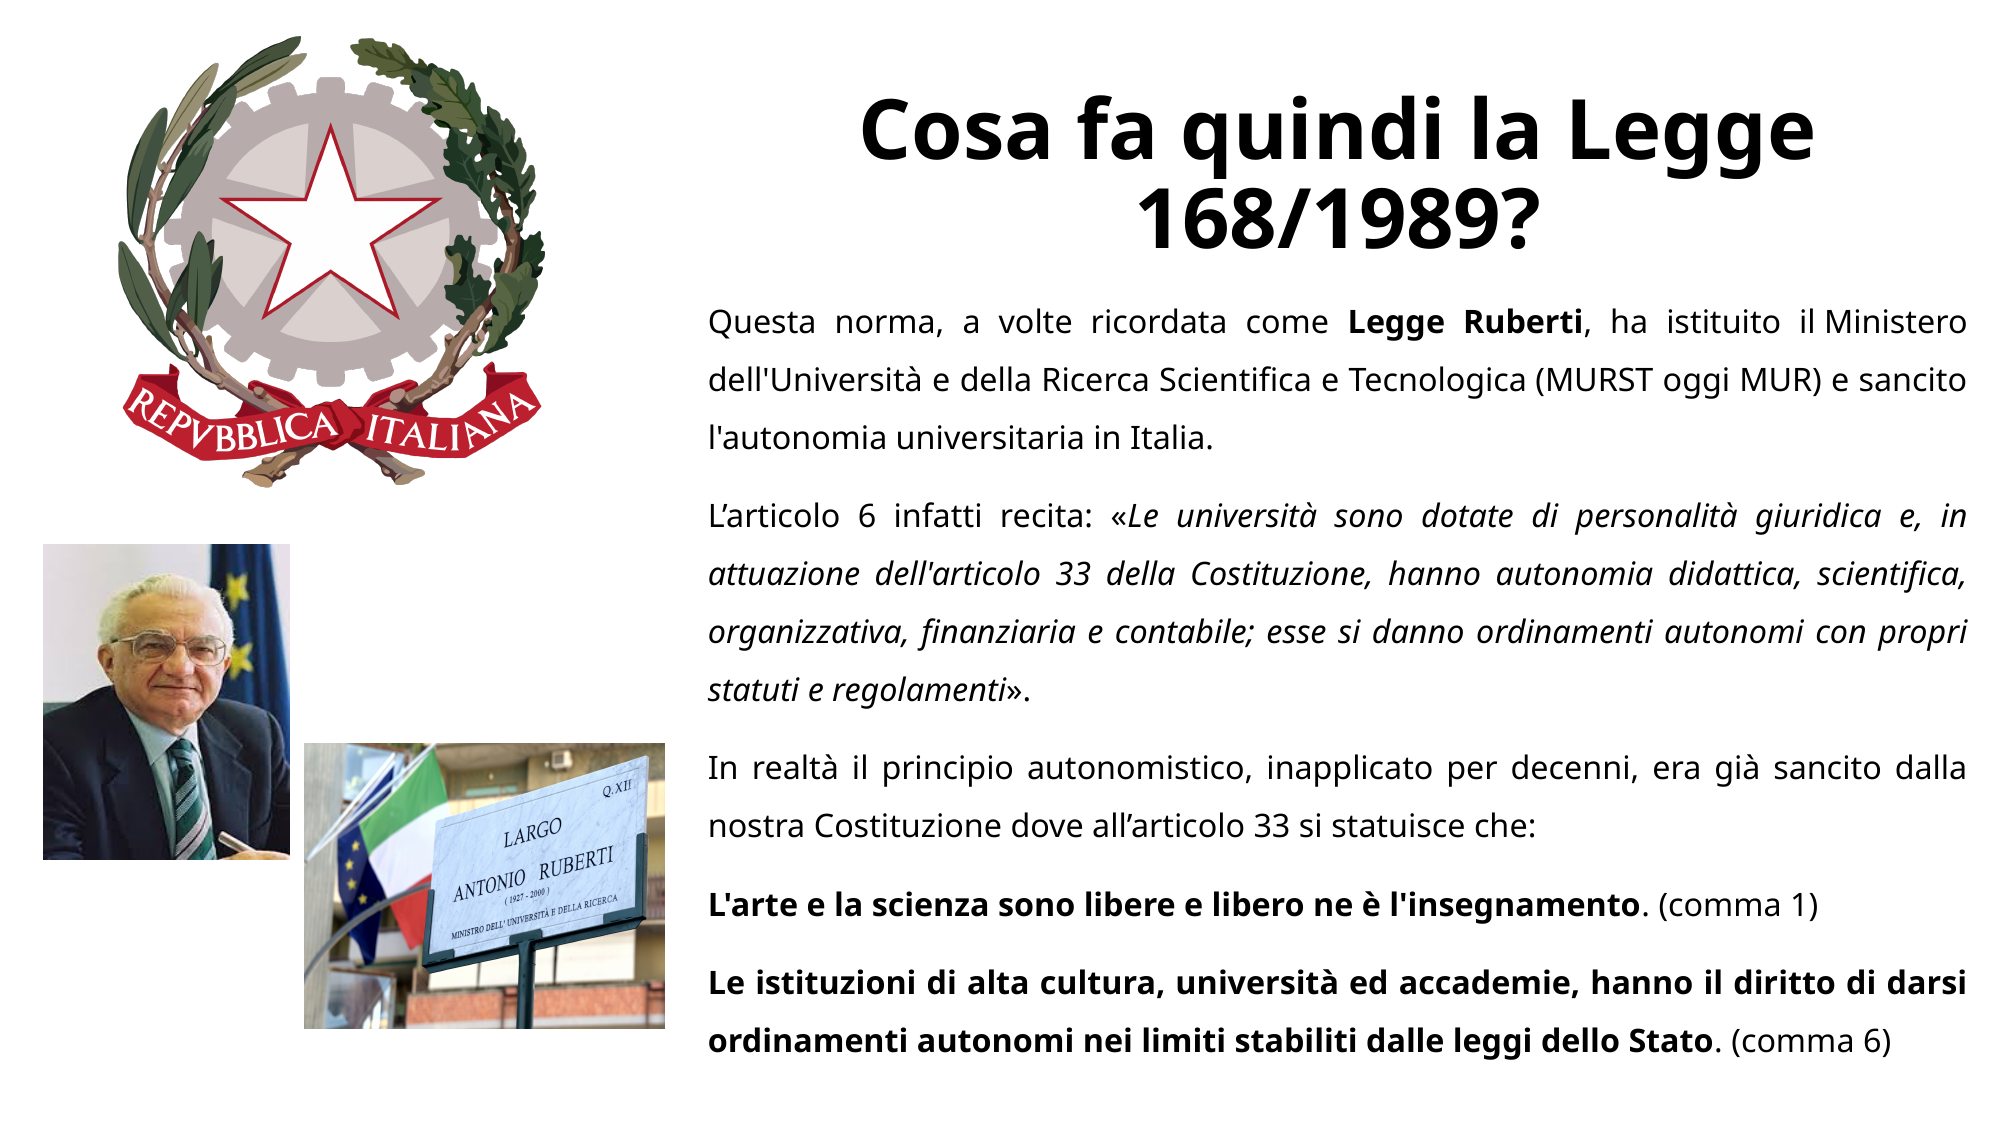

# Cosa fa quindi la Legge 168/1989?
Questa norma, a volte ricordata come Legge Ruberti, ha istituito il Ministero dell'Università e della Ricerca Scientifica e Tecnologica (MURST oggi MUR) e sancito l'autonomia universitaria in Italia.
L’articolo 6 infatti recita: «Le università sono dotate di personalità giuridica e, in attuazione dell'articolo 33 della Costituzione, hanno autonomia didattica, scientifica, organizzativa, finanziaria e contabile; esse si danno ordinamenti autonomi con propri statuti e regolamenti».
In realtà il principio autonomistico, inapplicato per decenni, era già sancito dalla nostra Costituzione dove all’articolo 33 si statuisce che:
L'arte e la scienza sono libere e libero ne è l'insegnamento. (comma 1)
Le istituzioni di alta cultura, università ed accademie, hanno il diritto di darsi ordinamenti autonomi nei limiti stabiliti dalle leggi dello Stato. (comma 6)